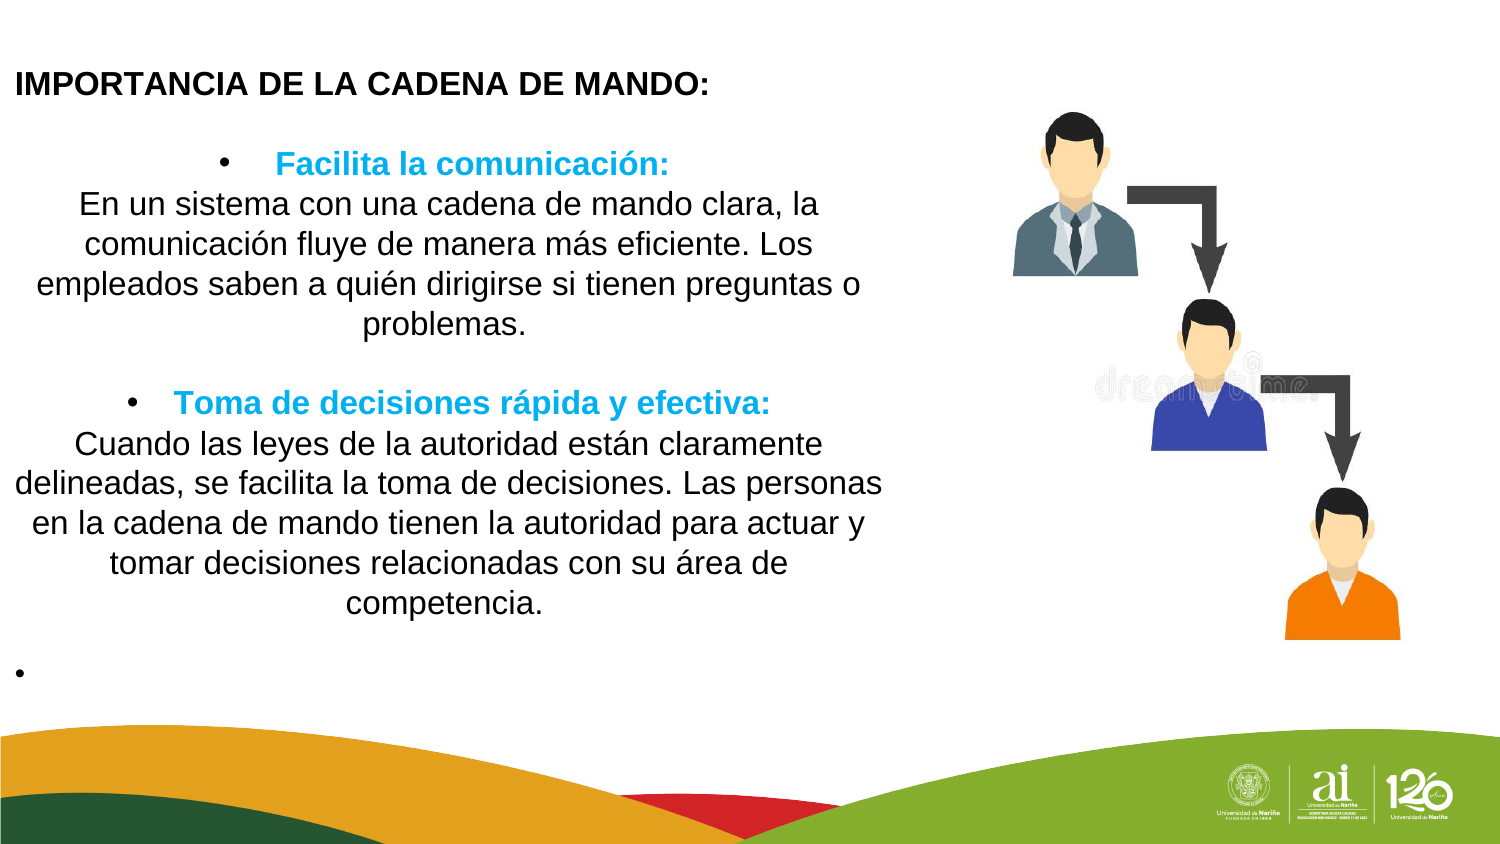

IMPORTANCIA DE LA CADENA DE MANDO:
Facilita la comunicación:
En un sistema con una cadena de mando clara, la comunicación fluye de manera más eficiente. Los empleados saben a quién dirigirse si tienen preguntas o problemas.
Toma de decisiones rápida y efectiva:
Cuando las leyes de la autoridad están claramente delineadas, se facilita la toma de decisiones. Las personas en la cadena de mando tienen la autoridad para actuar y tomar decisiones relacionadas con su área de competencia.